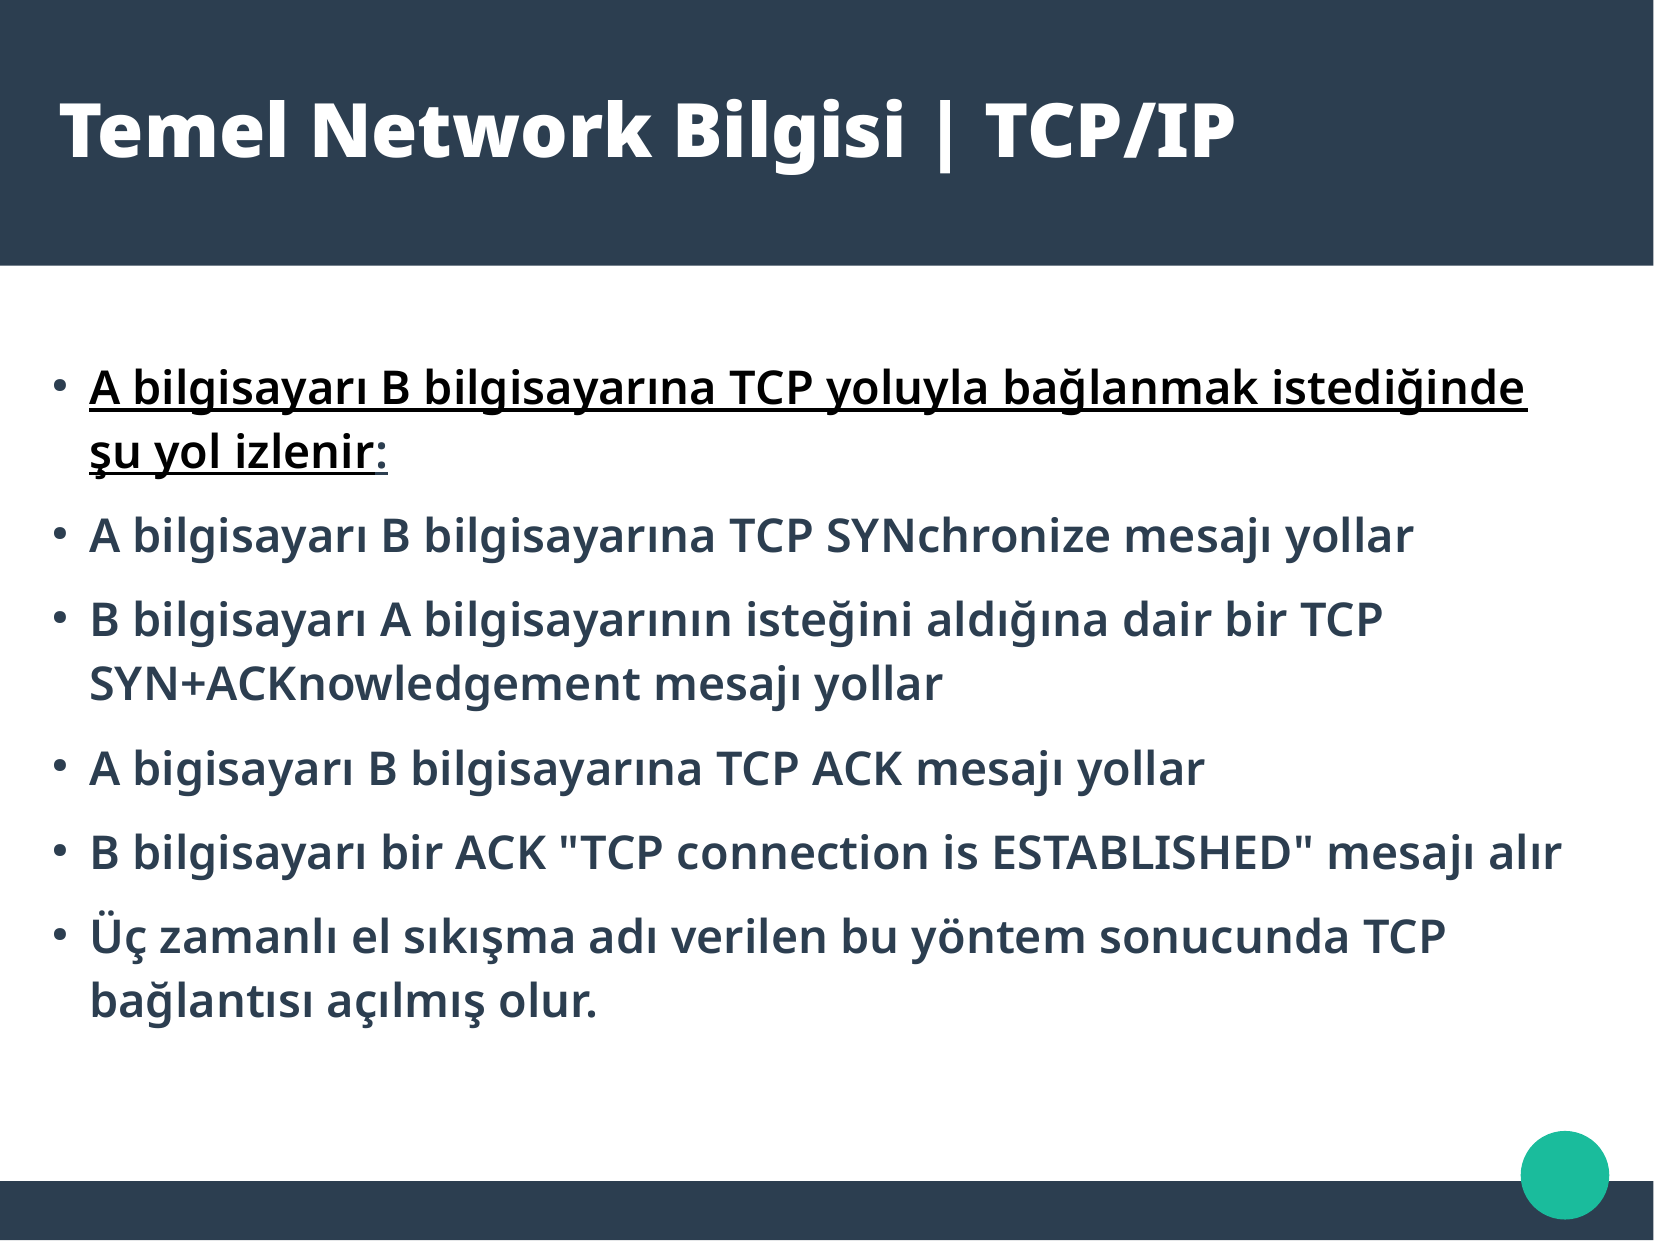

# Temel Network Bilgisi | TCP/IP
A bilgisayarı B bilgisayarına TCP yoluyla bağlanmak istediğinde şu yol izlenir:
A bilgisayarı B bilgisayarına TCP SYNchronize mesajı yollar
B bilgisayarı A bilgisayarının isteğini aldığına dair bir TCP SYN+ACKnowledgement mesajı yollar
A bigisayarı B bilgisayarına TCP ACK mesajı yollar
B bilgisayarı bir ACK "TCP connection is ESTABLISHED" mesajı alır
Üç zamanlı el sıkışma adı verilen bu yöntem sonucunda TCP bağlantısı açılmış olur.